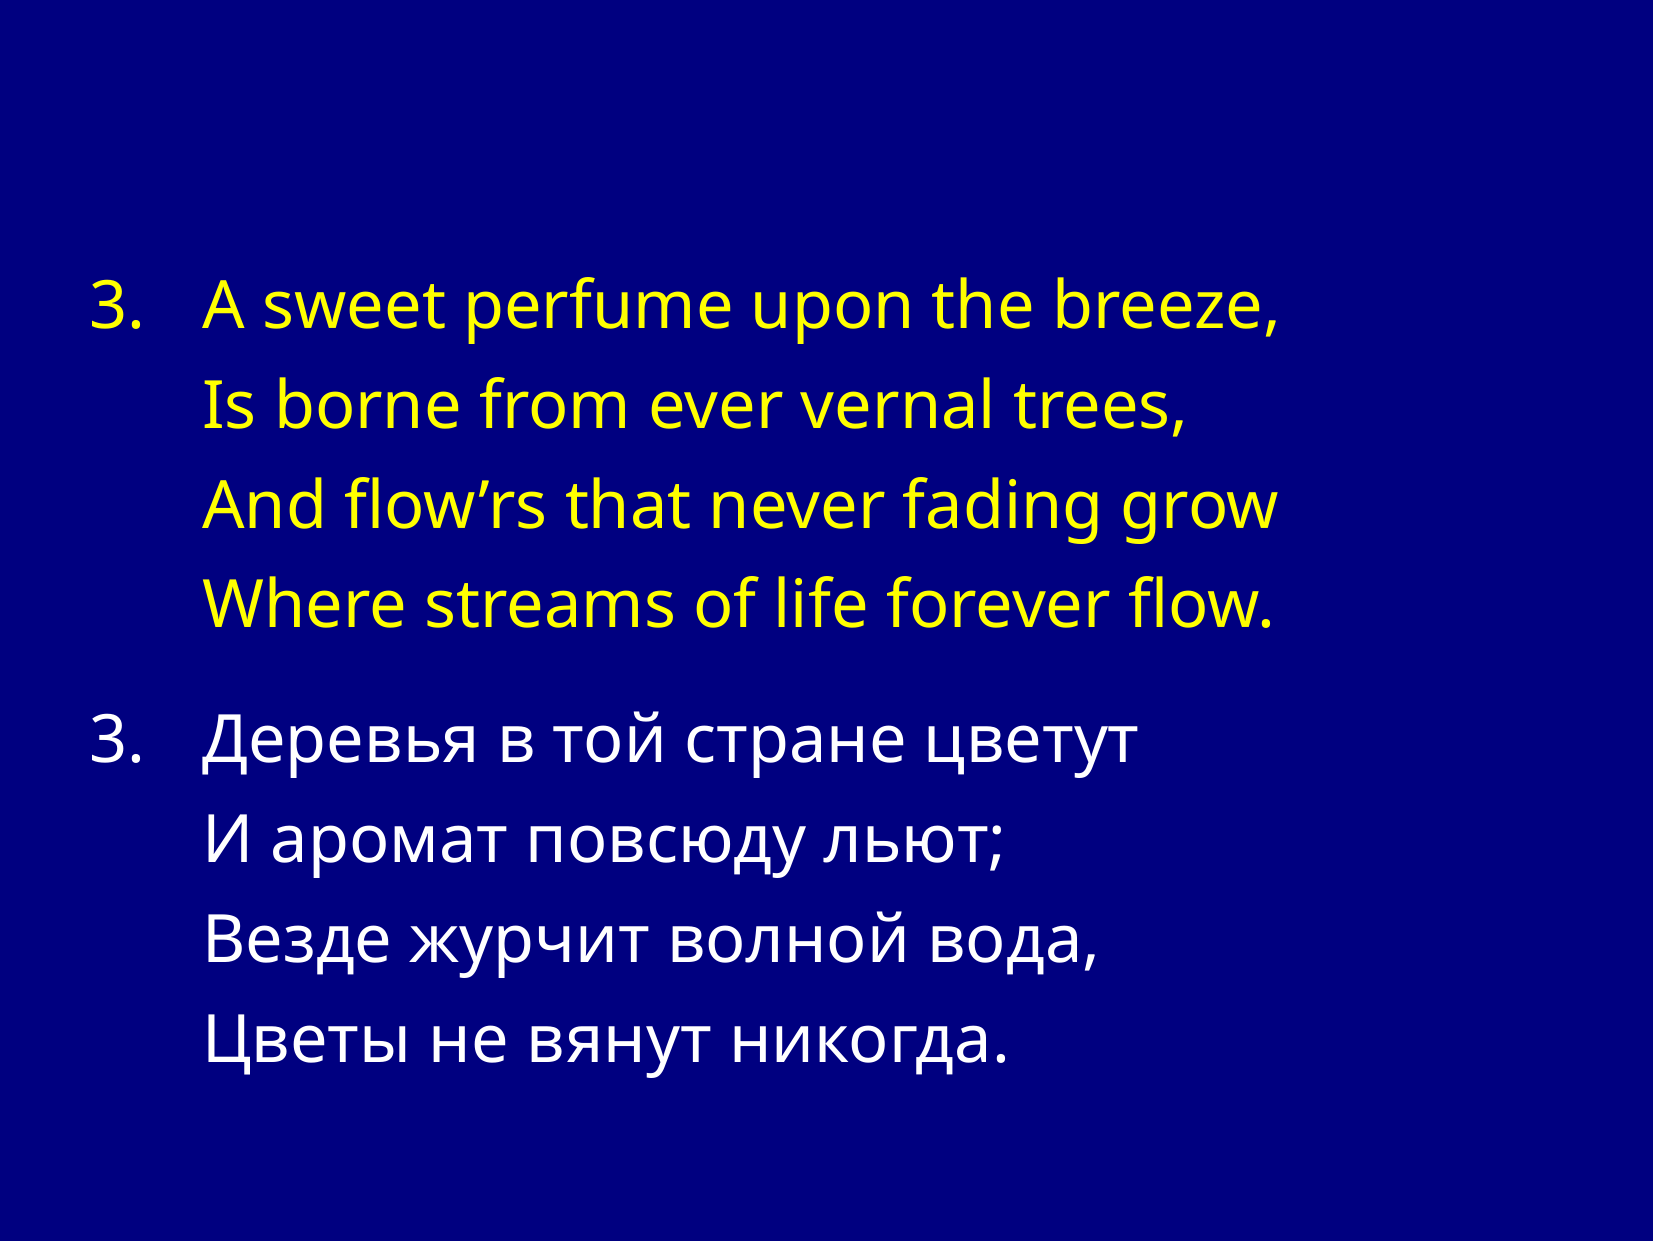

3.	A sweet perfume upon the breeze,
	Is borne from ever vernal trees,
	And flow’rs that never fading grow
	Where streams of life forever flow.
3.	Деревья в той стране цветут
	И аромат повсюду льют;
	Везде журчит волной вода,
	Цветы не вянут никогда.